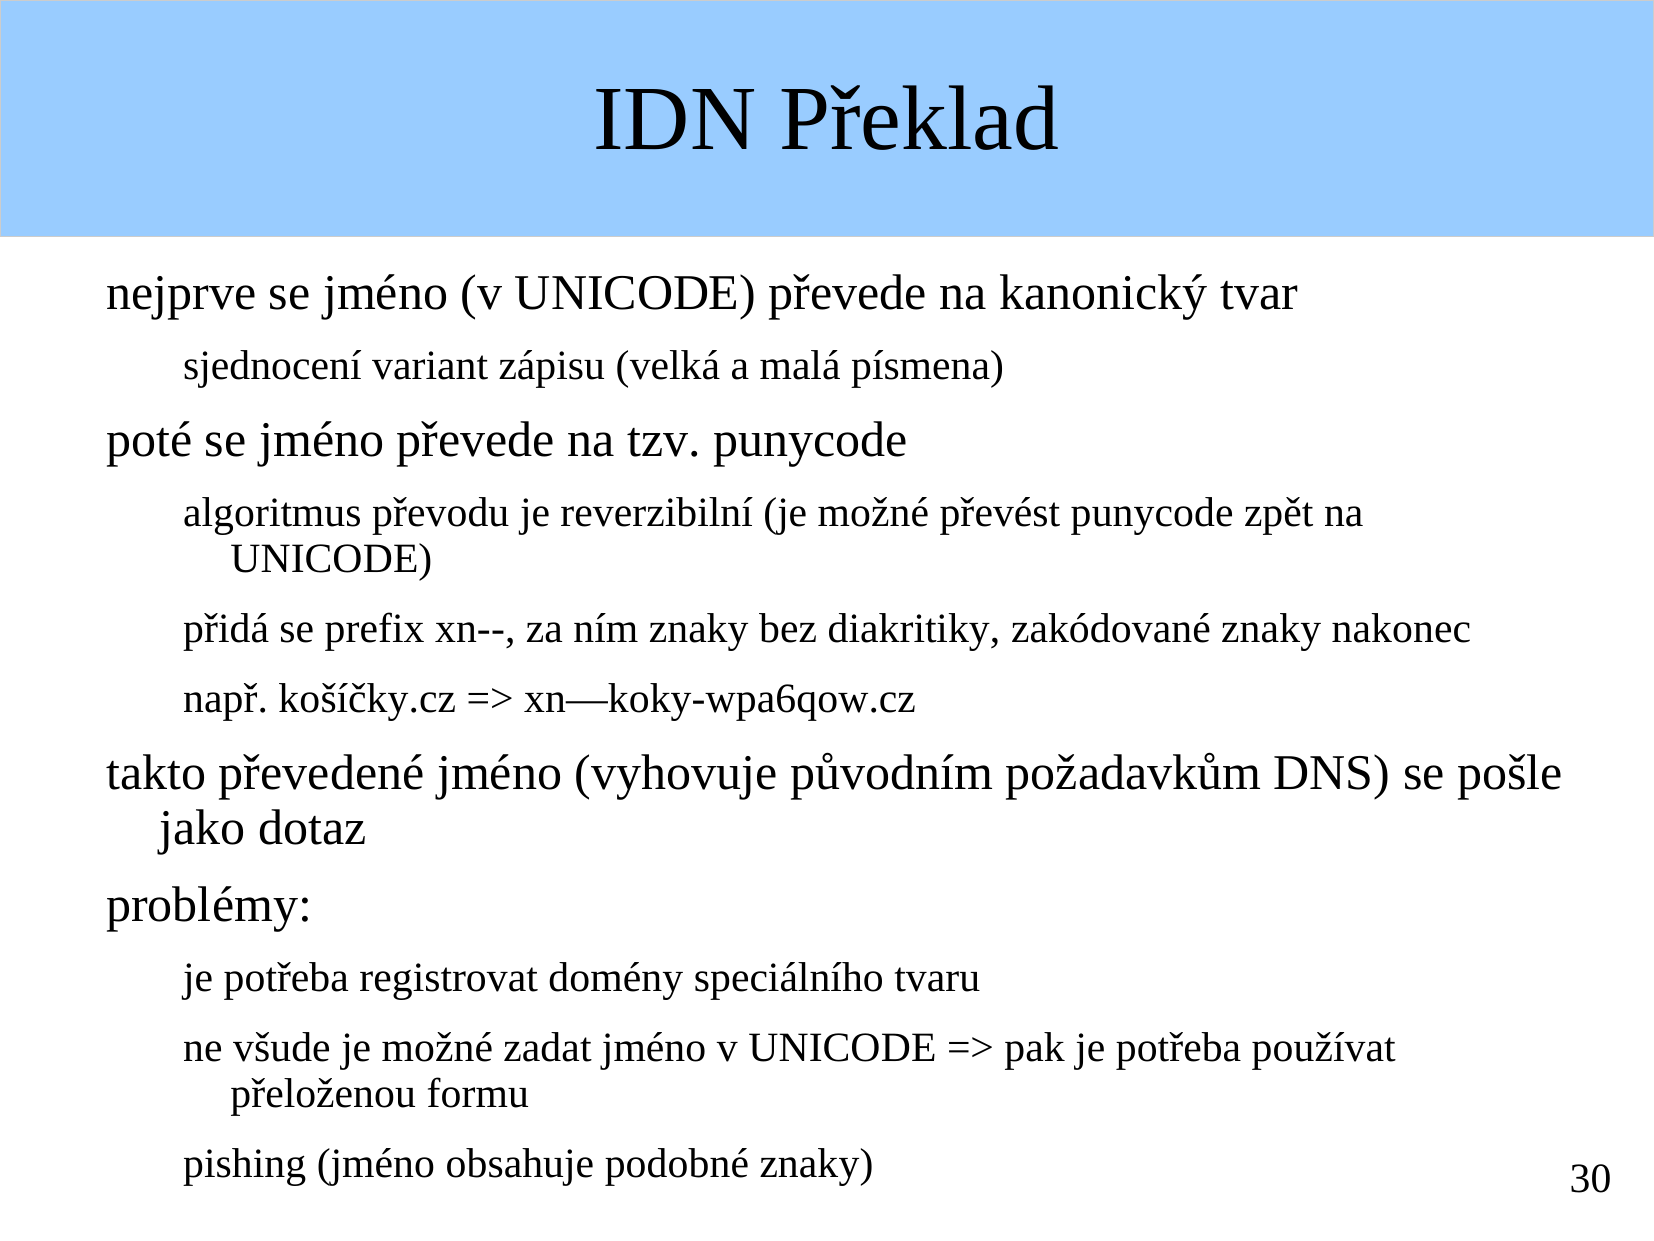

# IDN Překlad
nejprve se jméno (v UNICODE) převede na kanonický tvar
sjednocení variant zápisu (velká a malá písmena)
poté se jméno převede na tzv. punycode
algoritmus převodu je reverzibilní (je možné převést punycode zpět na UNICODE)
přidá se prefix xn--, za ním znaky bez diakritiky, zakódované znaky nakonec
např. košíčky.cz => xn—koky-wpa6qow.cz
takto převedené jméno (vyhovuje původním požadavkům DNS) se pošle jako dotaz
problémy:
je potřeba registrovat domény speciálního tvaru
ne všude je možné zadat jméno v UNICODE => pak je potřeba používat přeloženou formu
pishing (jméno obsahuje podobné znaky)